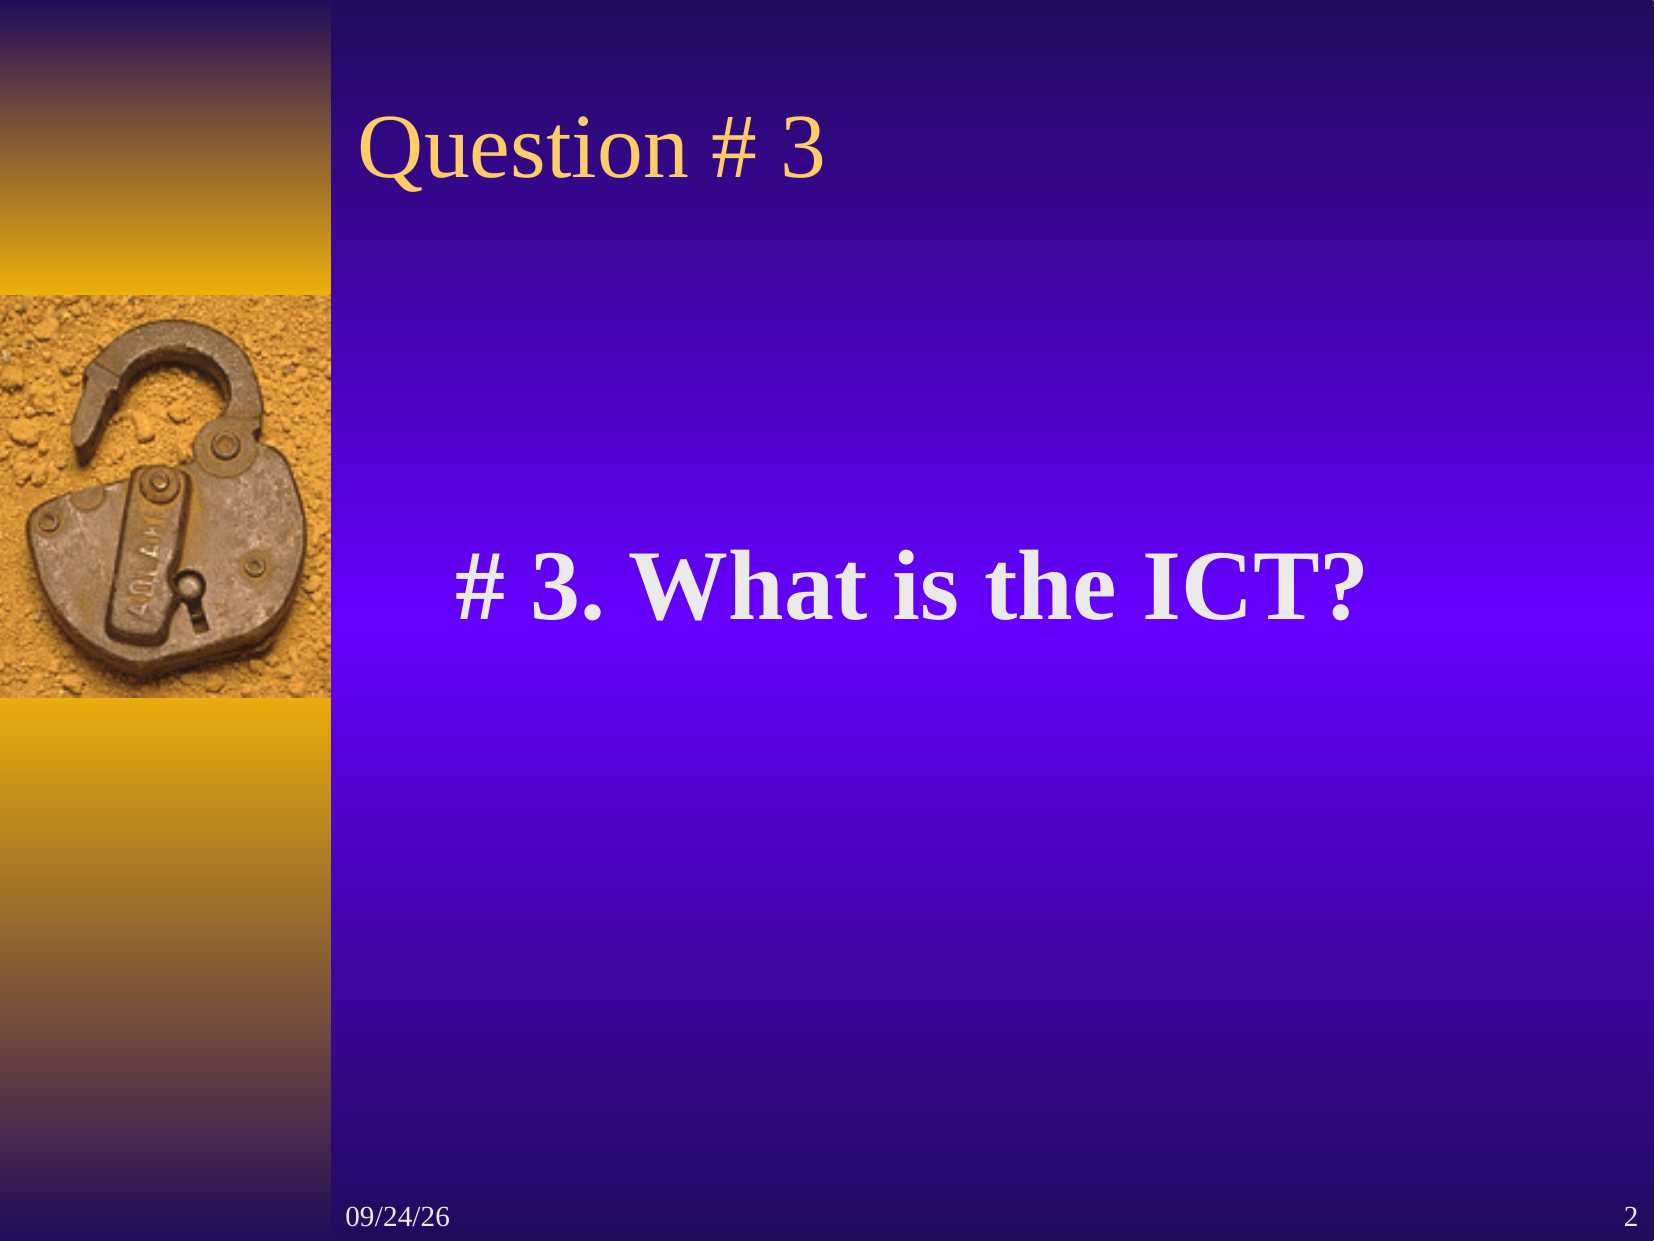

# Question # 3
# 3. What is the ICT?
2